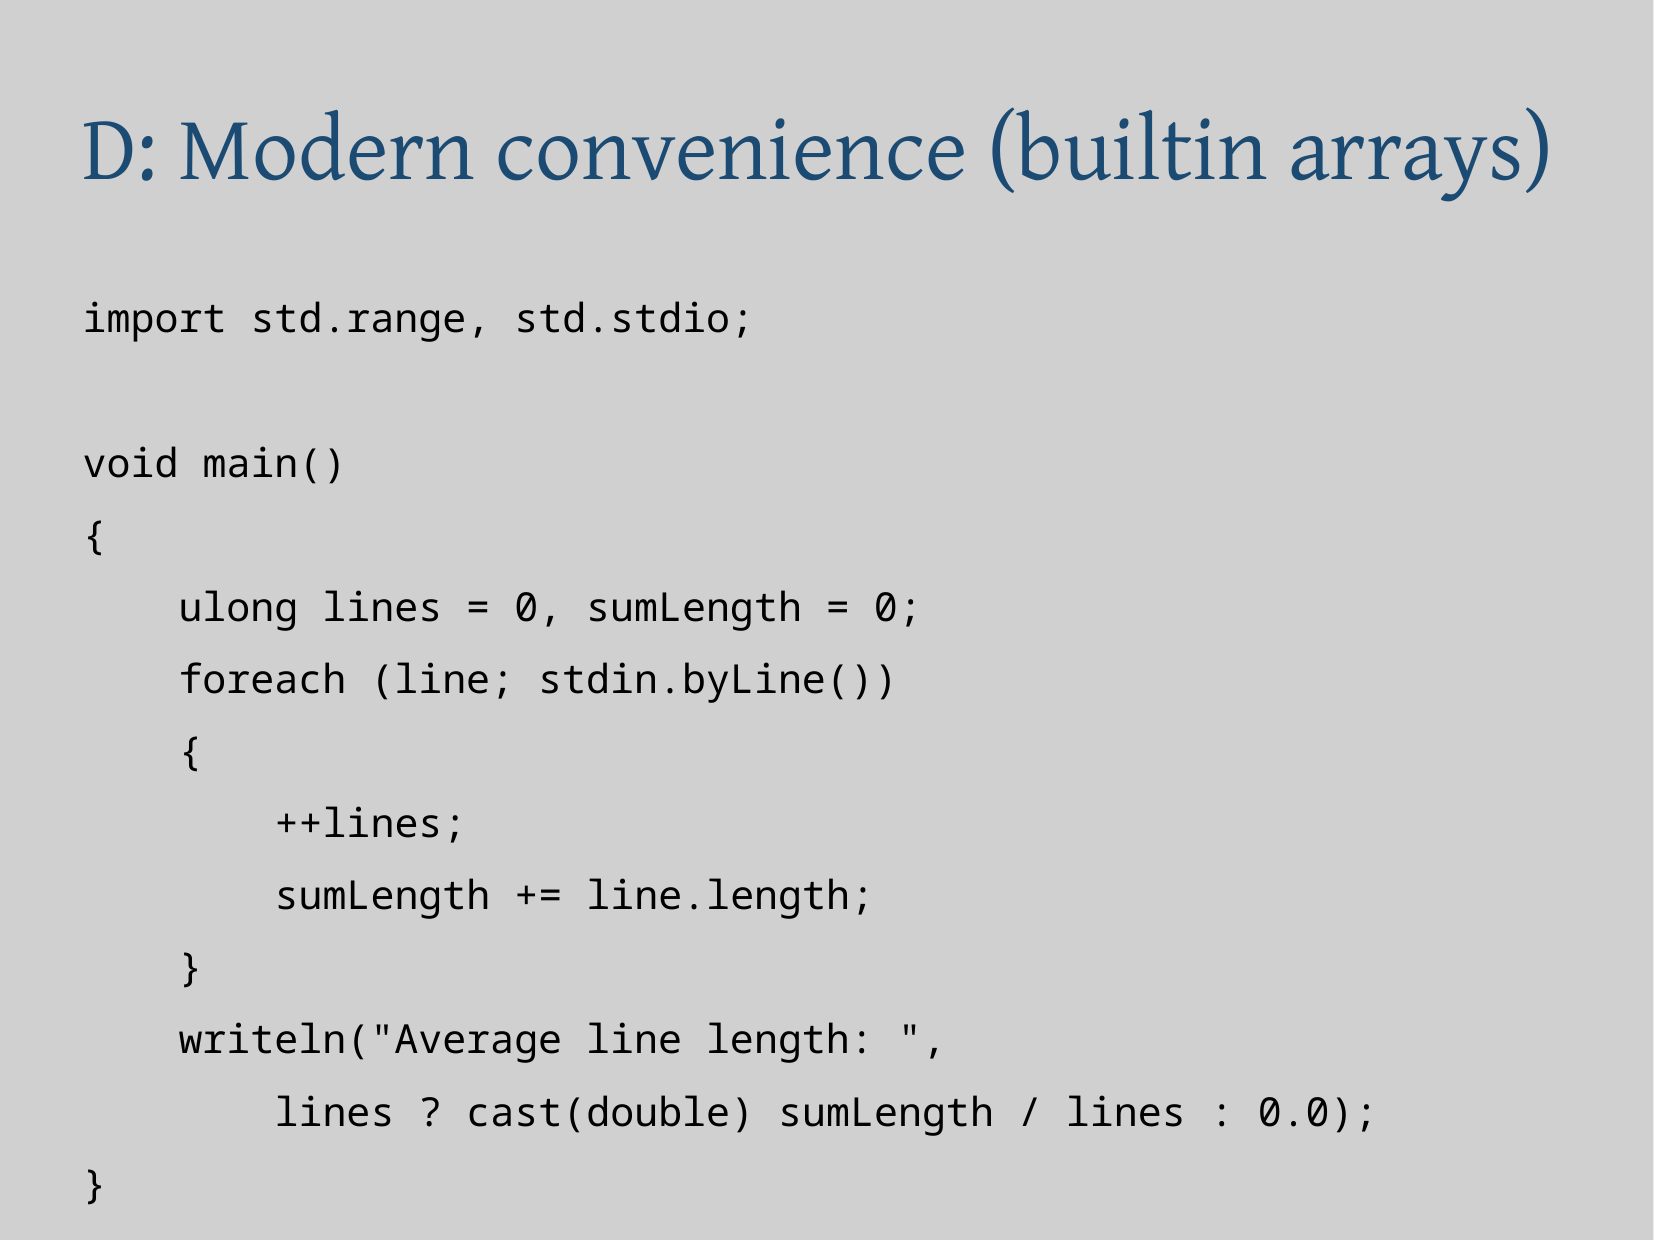

# D: Modern convenience (builtin arrays)
import std.range, std.stdio;
void main()
{
 ulong lines = 0, sumLength = 0;
 foreach (line; stdin.byLine())
 {
 ++lines;
 sumLength += line.length;
 }
 writeln("Average line length: ",
 lines ? cast(double) sumLength / lines : 0.0);
}